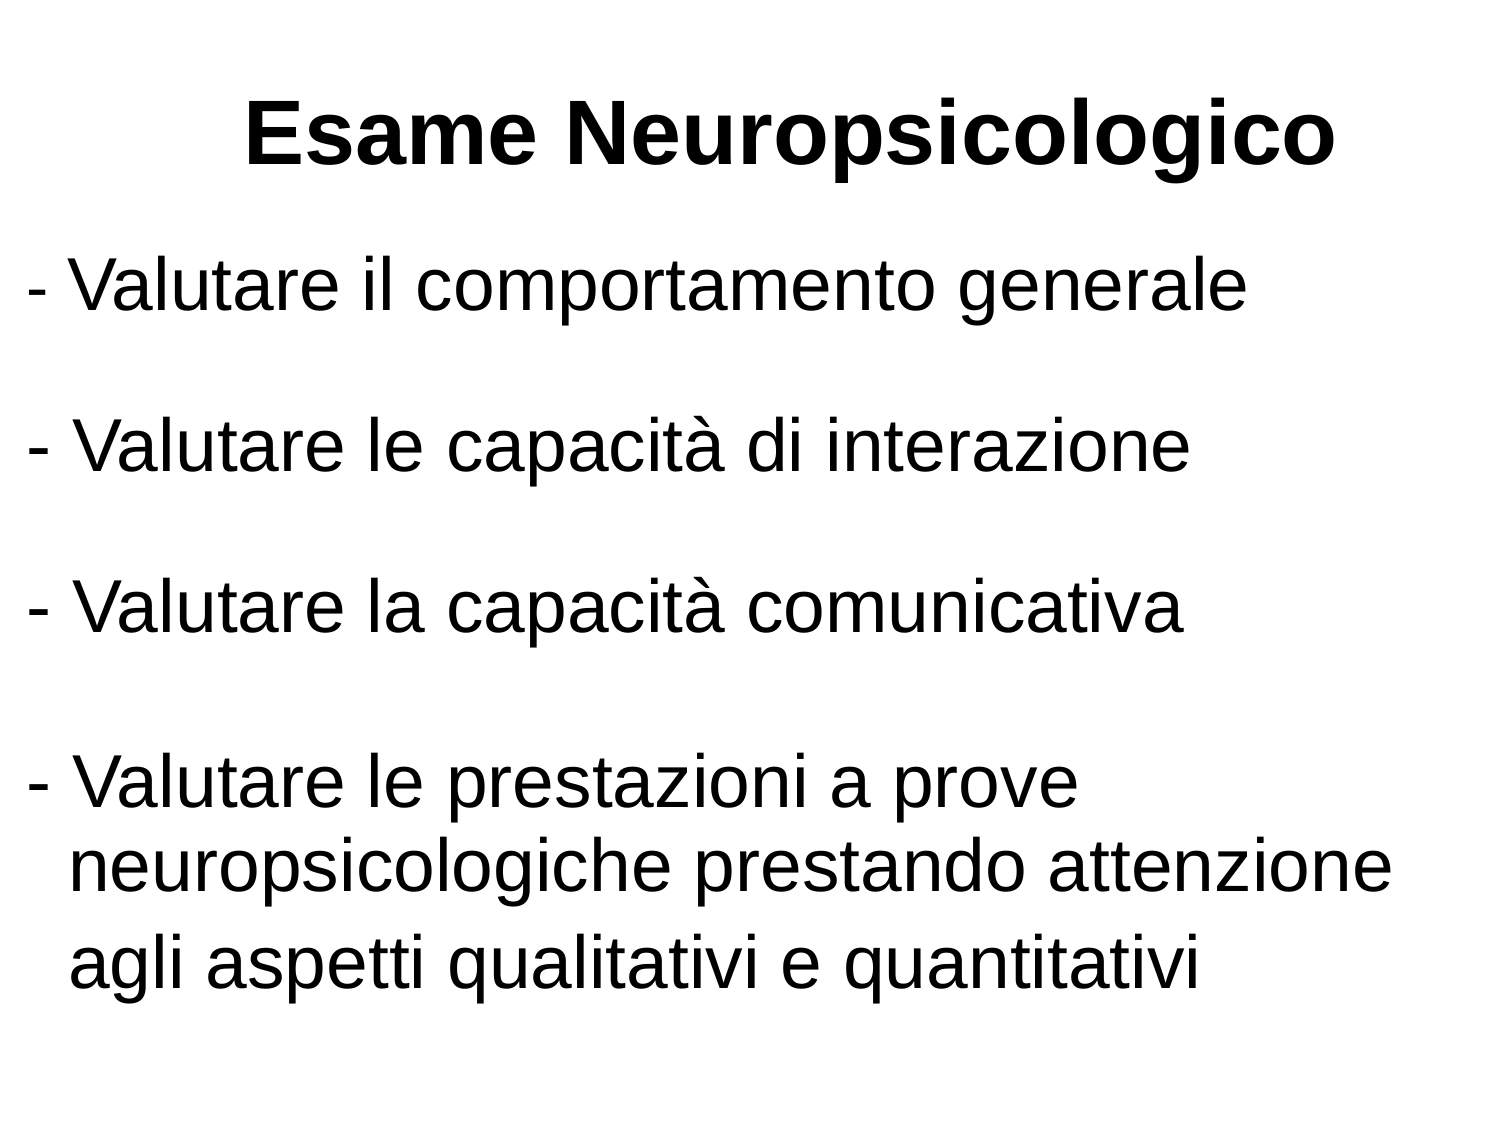

# Esame Neuropsicologico
- Valutare il comportamento generale
- Valutare le capacità di interazione
- Valutare la capacità comunicativa
- Valutare le prestazioni a prove neuropsicologiche prestando attenzione
 agli aspetti qualitativi e quantitativi